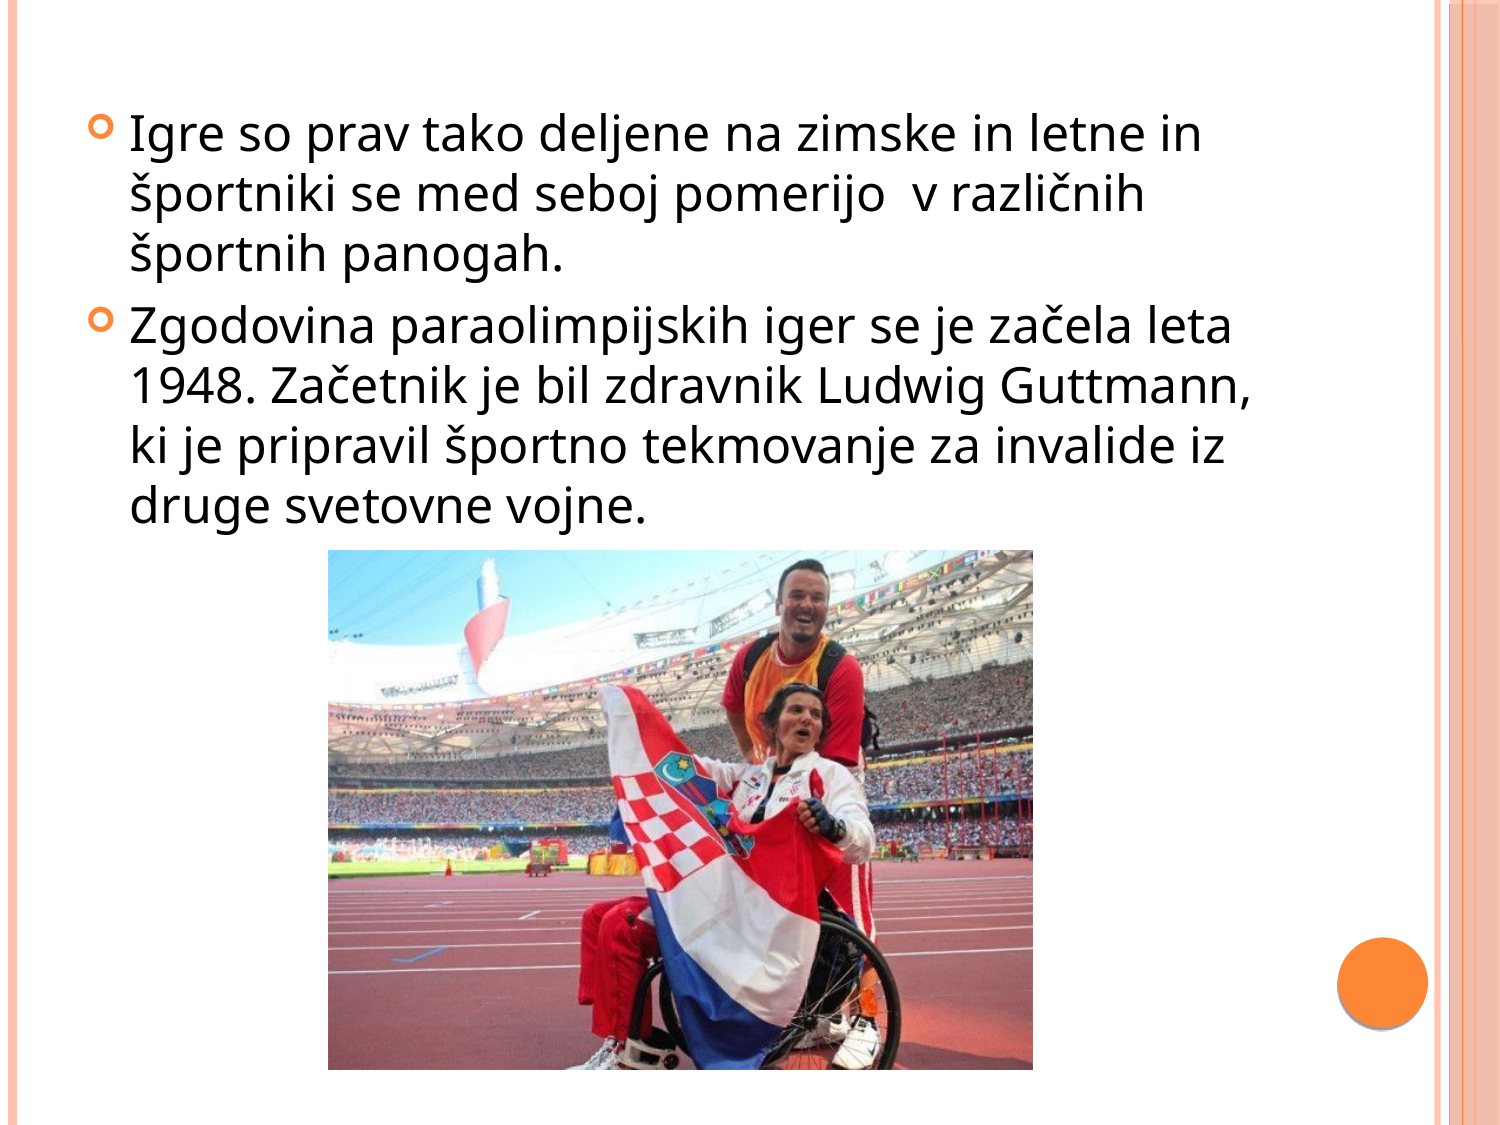

# Igre so prav tako deljene na zimske in letne in športniki se med seboj pomerijo v različnih športnih panogah.
Zgodovina paraolimpijskih iger se je začela leta 1948. Začetnik je bil zdravnik Ludwig Guttmann, ki je pripravil športno tekmovanje za invalide iz druge svetovne vojne.